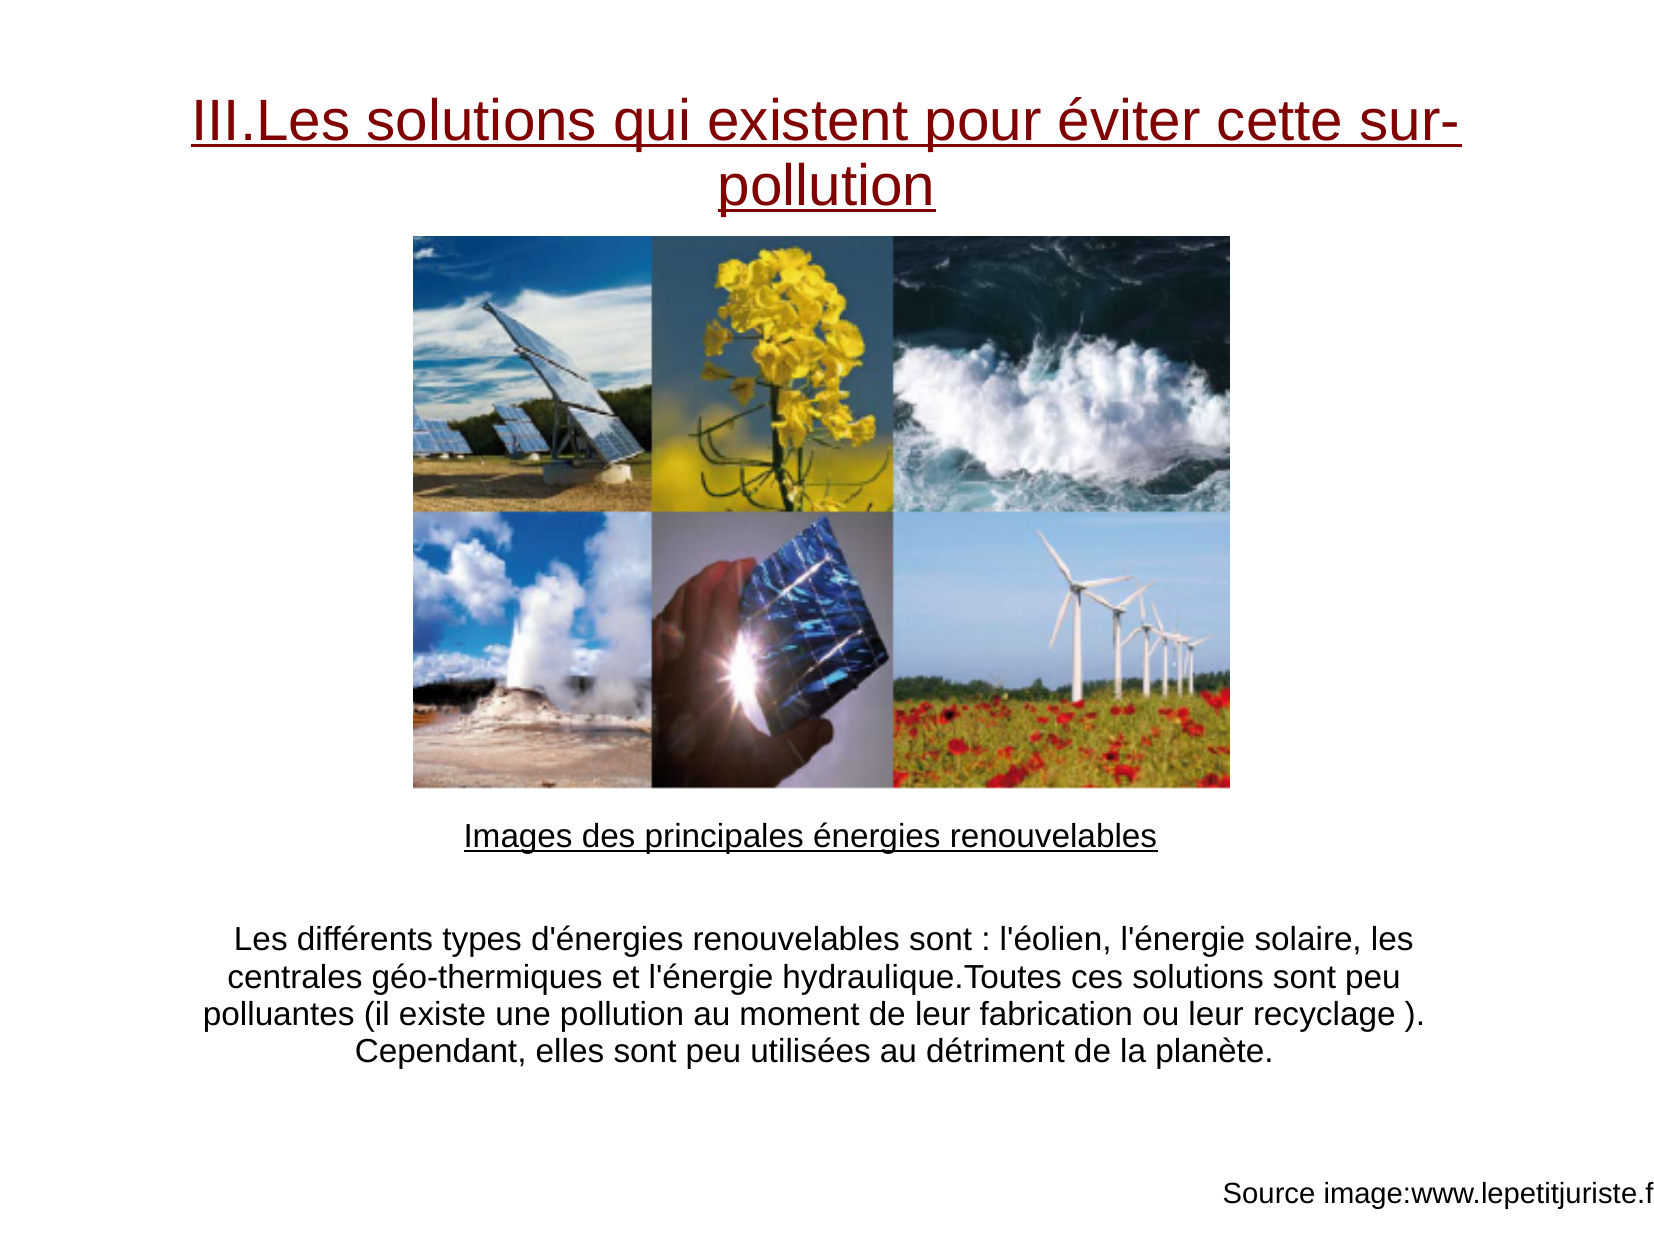

# III.Les solutions qui existent pour éviter cette sur-pollution
Images des principales énergies renouvelables
 Les différents types d'énergies renouvelables sont : l'éolien, l'énergie solaire, les centrales géo-thermiques et l'énergie hydraulique.Toutes ces solutions sont peu polluantes (il existe une pollution au moment de leur fabrication ou leur recyclage ). Cependant, elles sont peu utilisées au détriment de la planète.
Source image:www.lepetitjuriste.fr